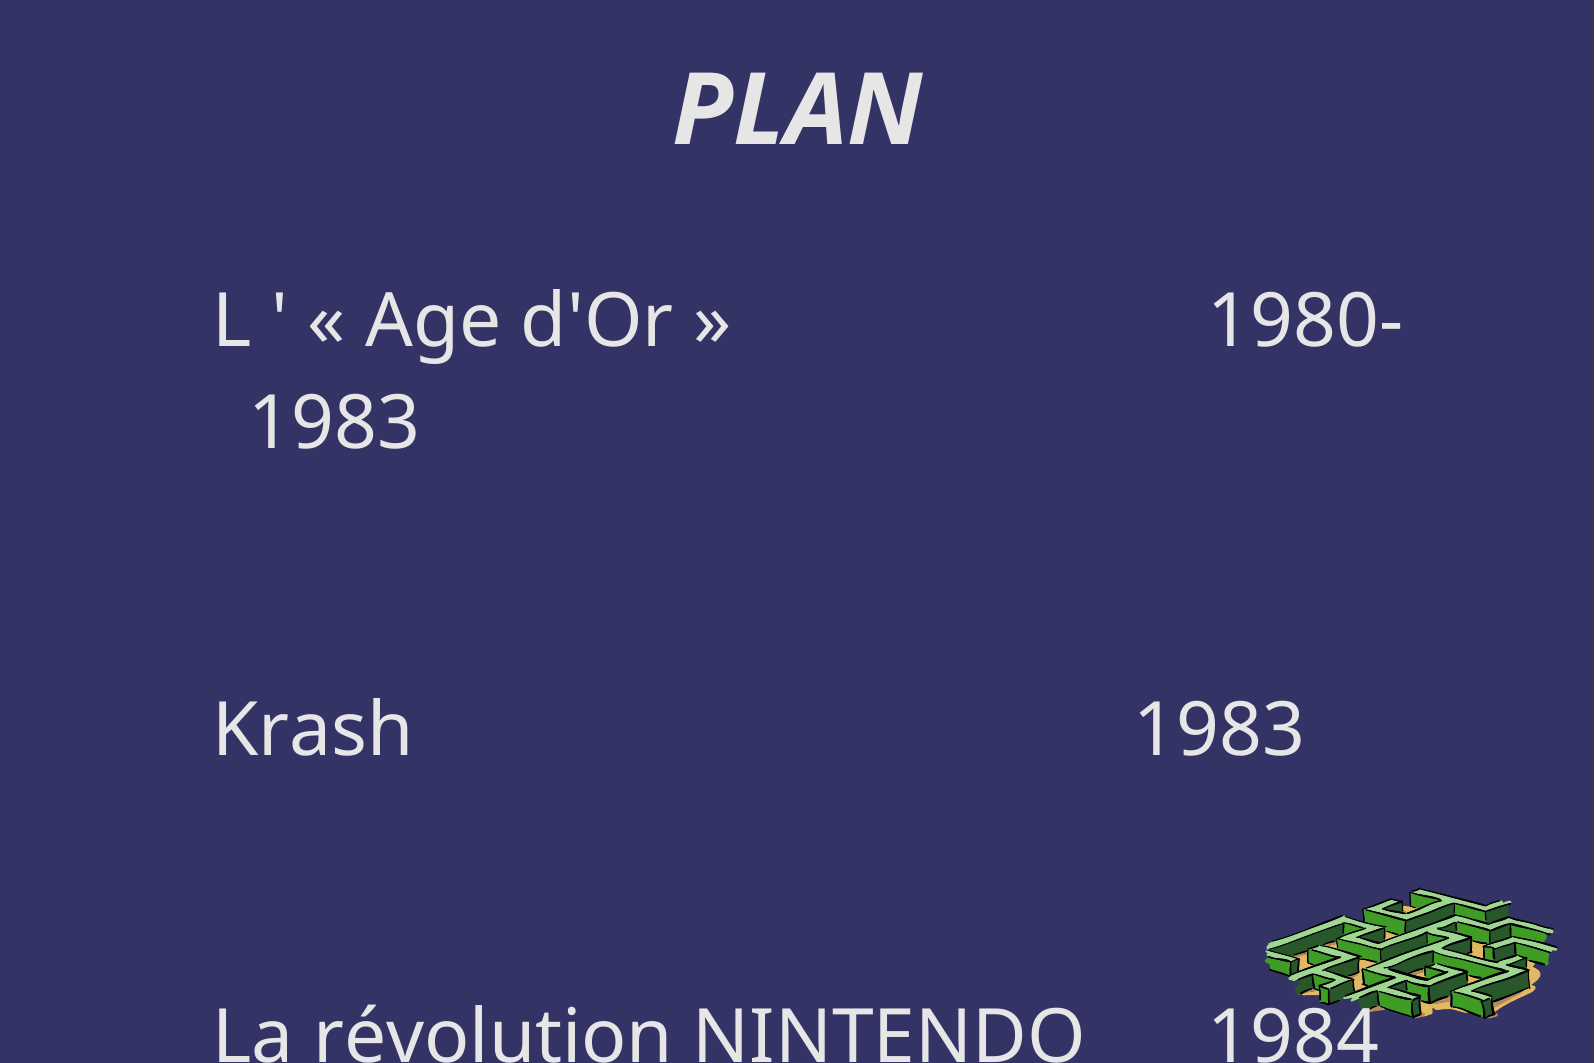

# PLAN
L ' « Age d'Or »							1980-1983
Krash 										1983
La révolution NINTENDO		1984